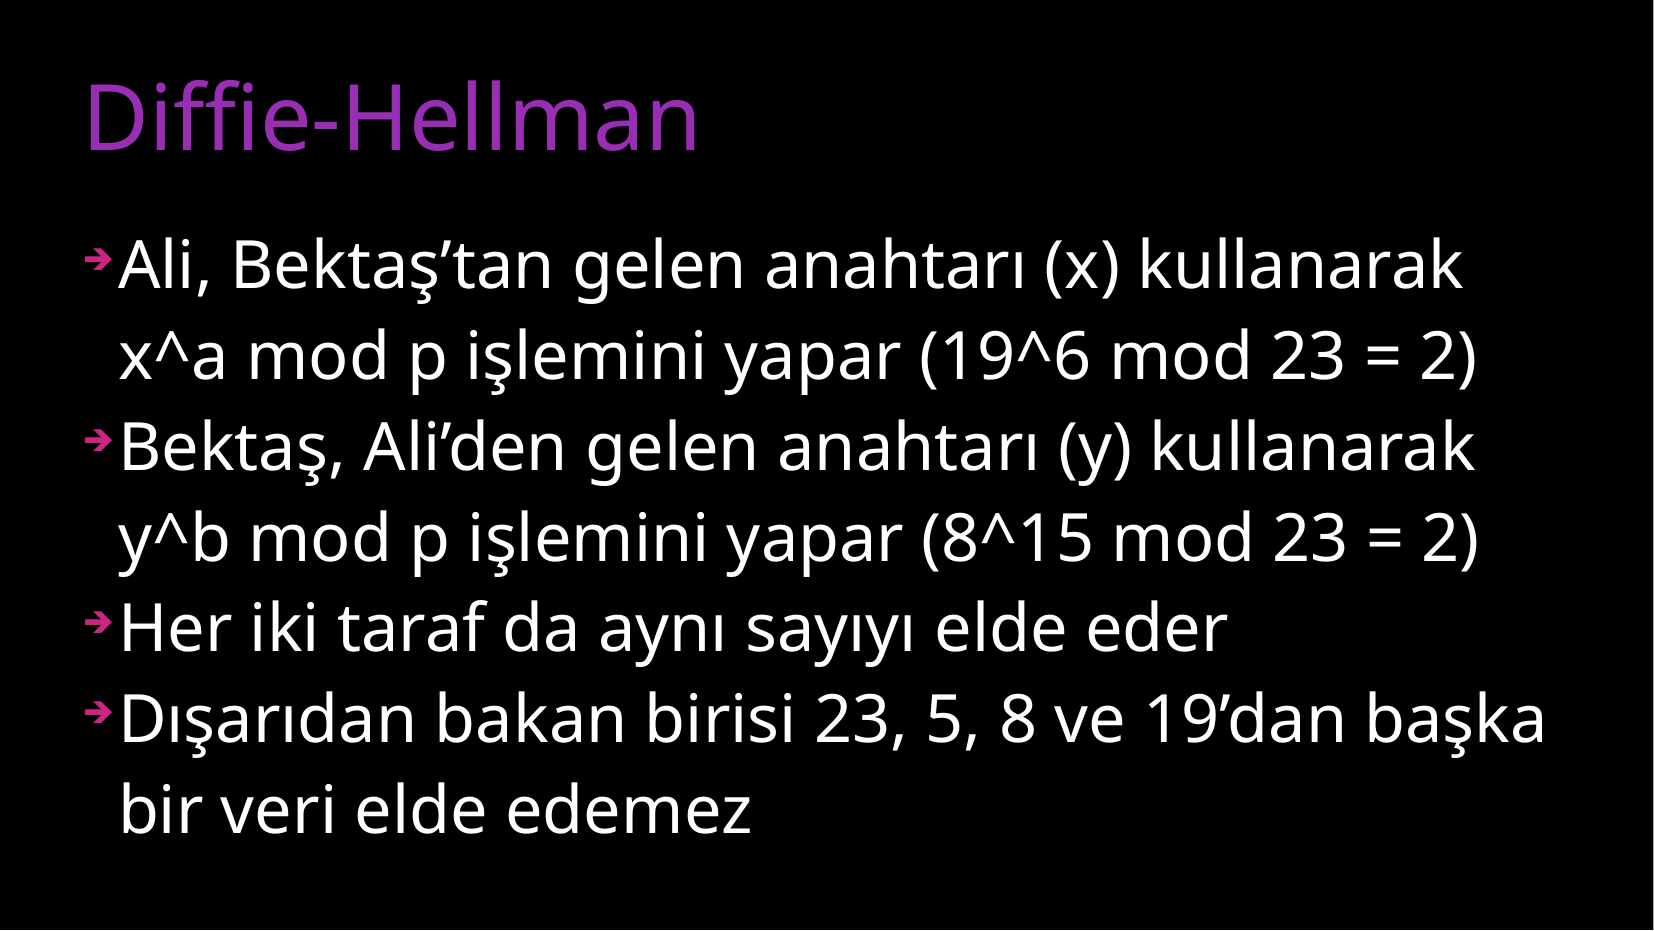

# Diffie-Hellman
Ali, Bektaş’tan gelen anahtarı (x) kullanarak x^a mod p işlemini yapar (19^6 mod 23 = 2)
Bektaş, Ali’den gelen anahtarı (y) kullanarak y^b mod p işlemini yapar (8^15 mod 23 = 2)
Her iki taraf da aynı sayıyı elde eder
Dışarıdan bakan birisi 23, 5, 8 ve 19’dan başka bir veri elde edemez